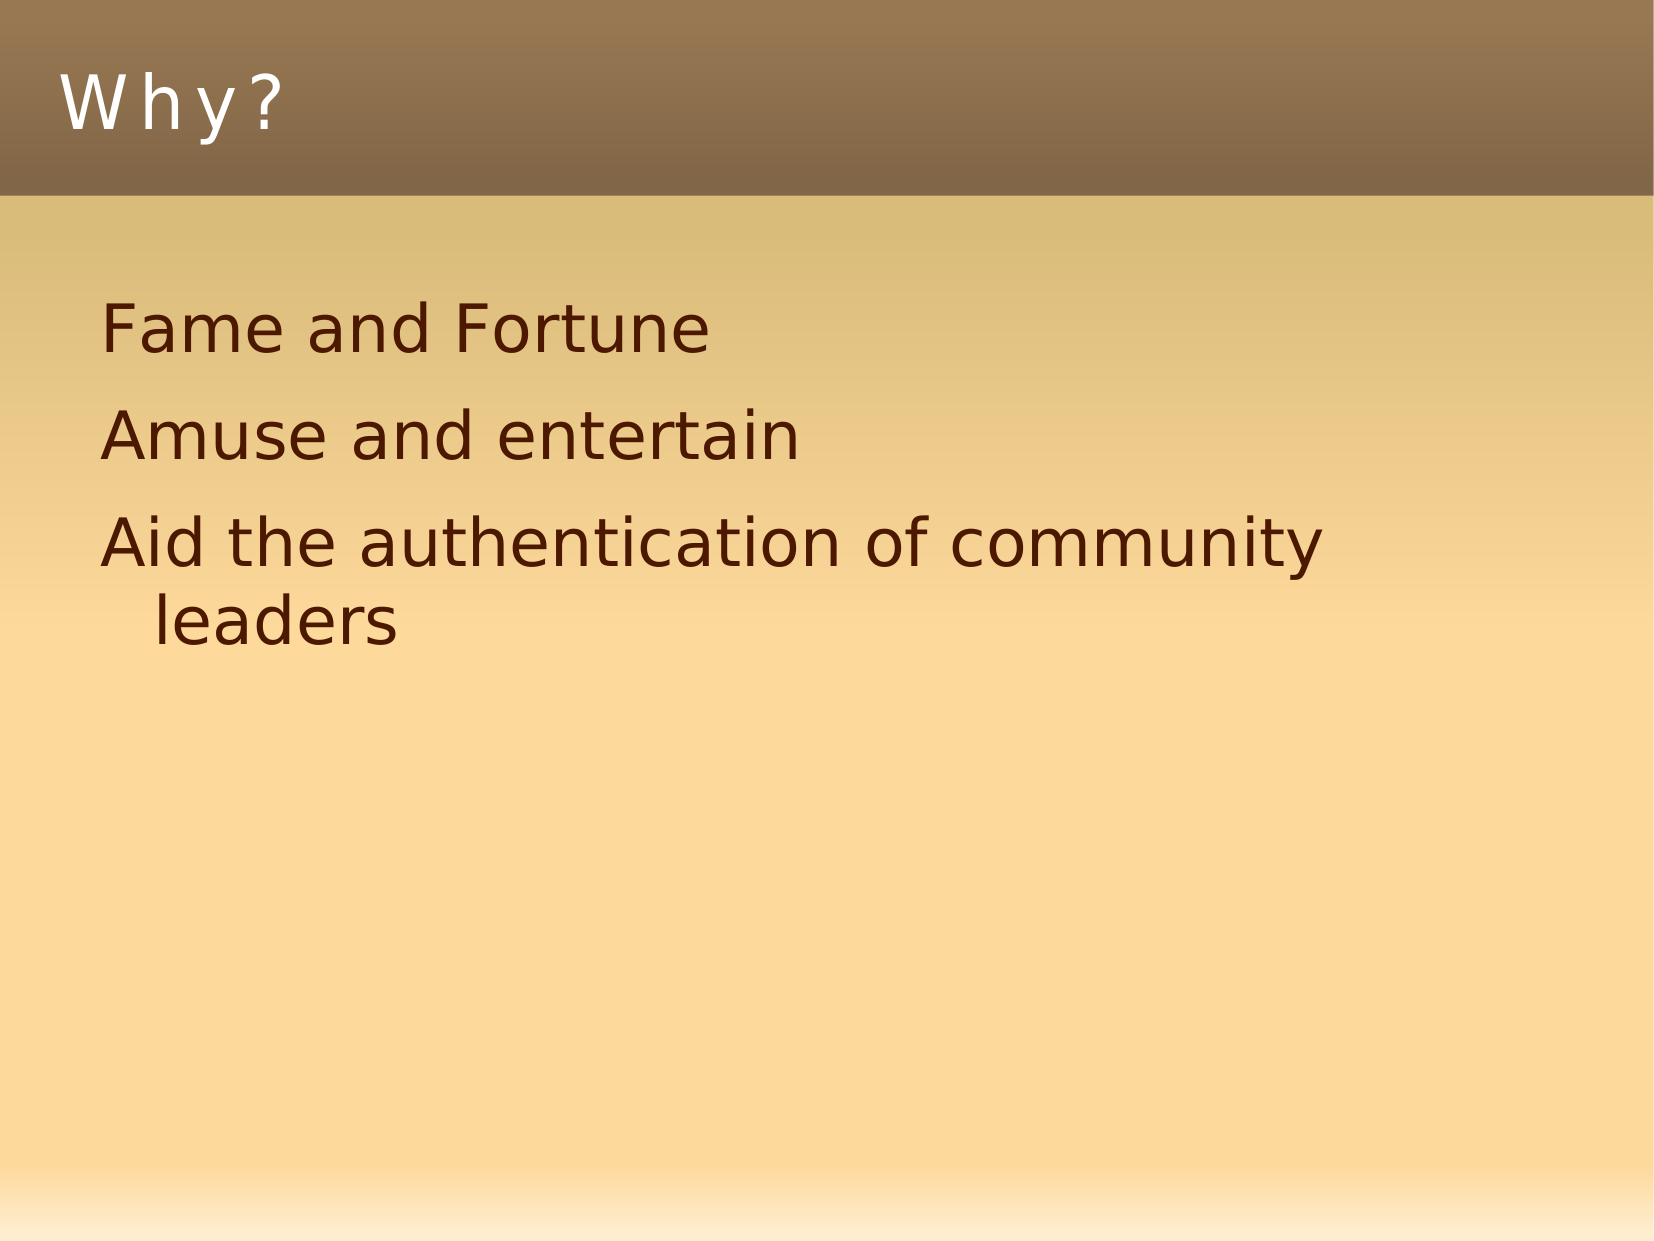

# Why?
Fame and Fortune
Amuse and entertain
Aid the authentication of community leaders